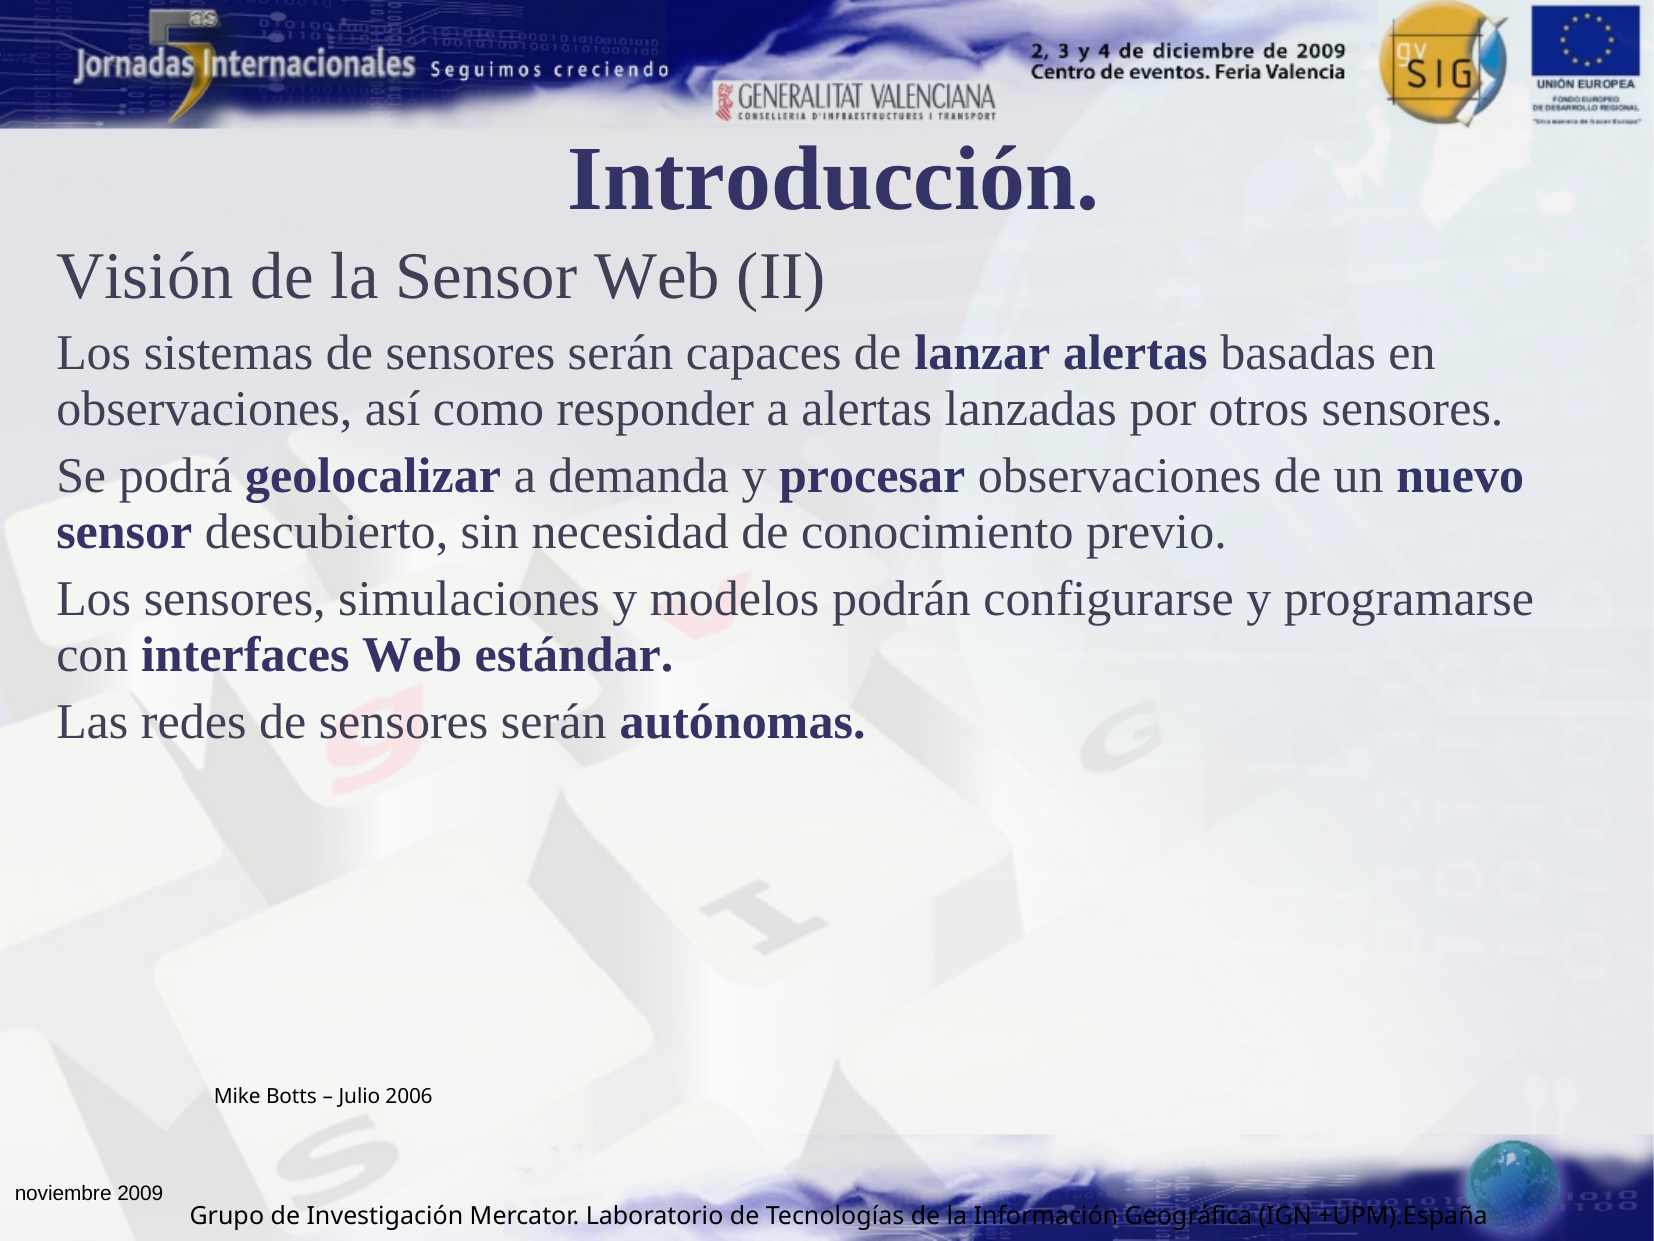

Introducción.
# Visión de la Sensor Web (II)
Los sistemas de sensores serán capaces de lanzar alertas basadas en observaciones, así como responder a alertas lanzadas por otros sensores.
Se podrá geolocalizar a demanda y procesar observaciones de un nuevo sensor descubierto, sin necesidad de conocimiento previo.
Los sensores, simulaciones y modelos podrán configurarse y programarse con interfaces Web estándar.
Las redes de sensores serán autónomas.
Mike Botts – Julio 2006
Grupo de Investigación Mercator. Laboratorio de Tecnologías de la Información Geográfica (IGN +UPM).España
noviembre 2009